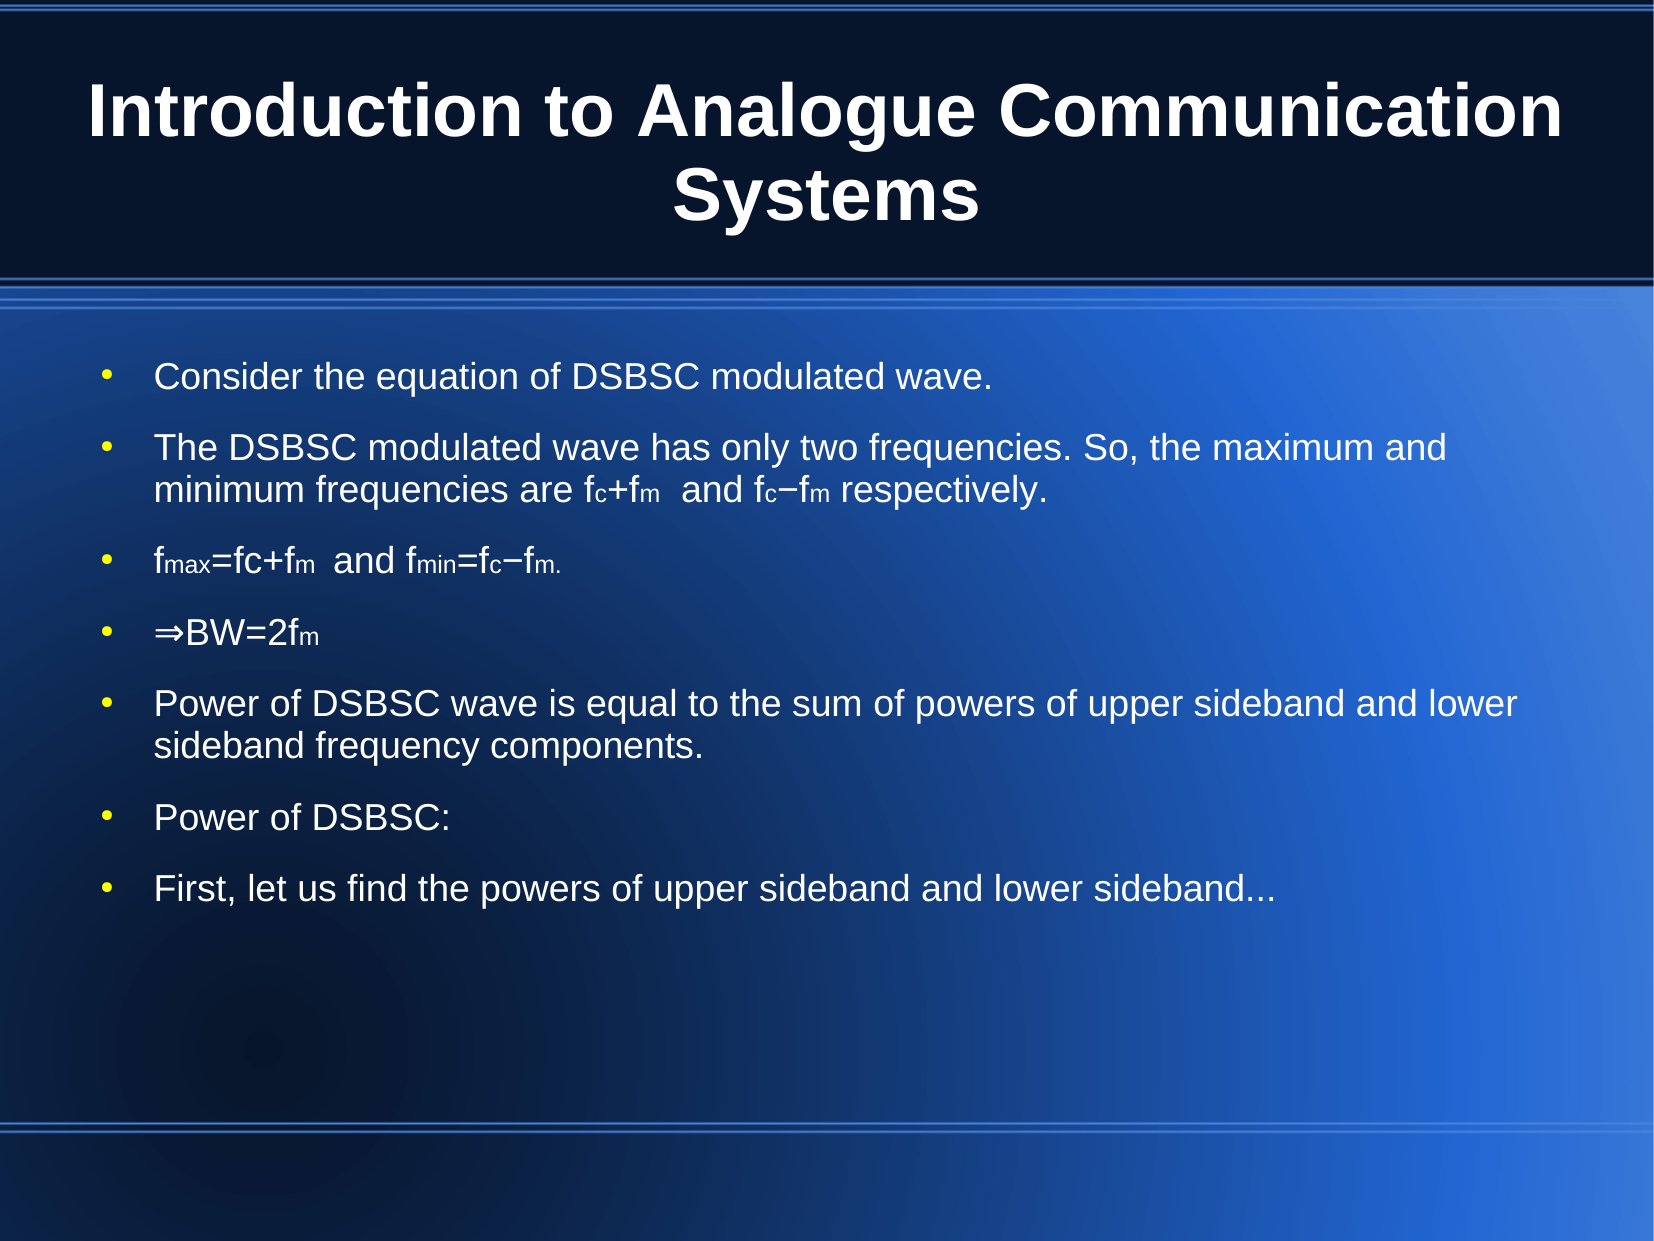

# Introduction to Analogue Communication Systems
Consider the equation of DSBSC modulated wave.
The DSBSC modulated wave has only two frequencies. So, the maximum and minimum frequencies are fc+fm and fc−fm respectively.
fmax=fc+fm and fmin=fc−fm.
⇒BW=2fm
Power of DSBSC wave is equal to the sum of powers of upper sideband and lower sideband frequency components.
Power of DSBSC:
First, let us find the powers of upper sideband and lower sideband...